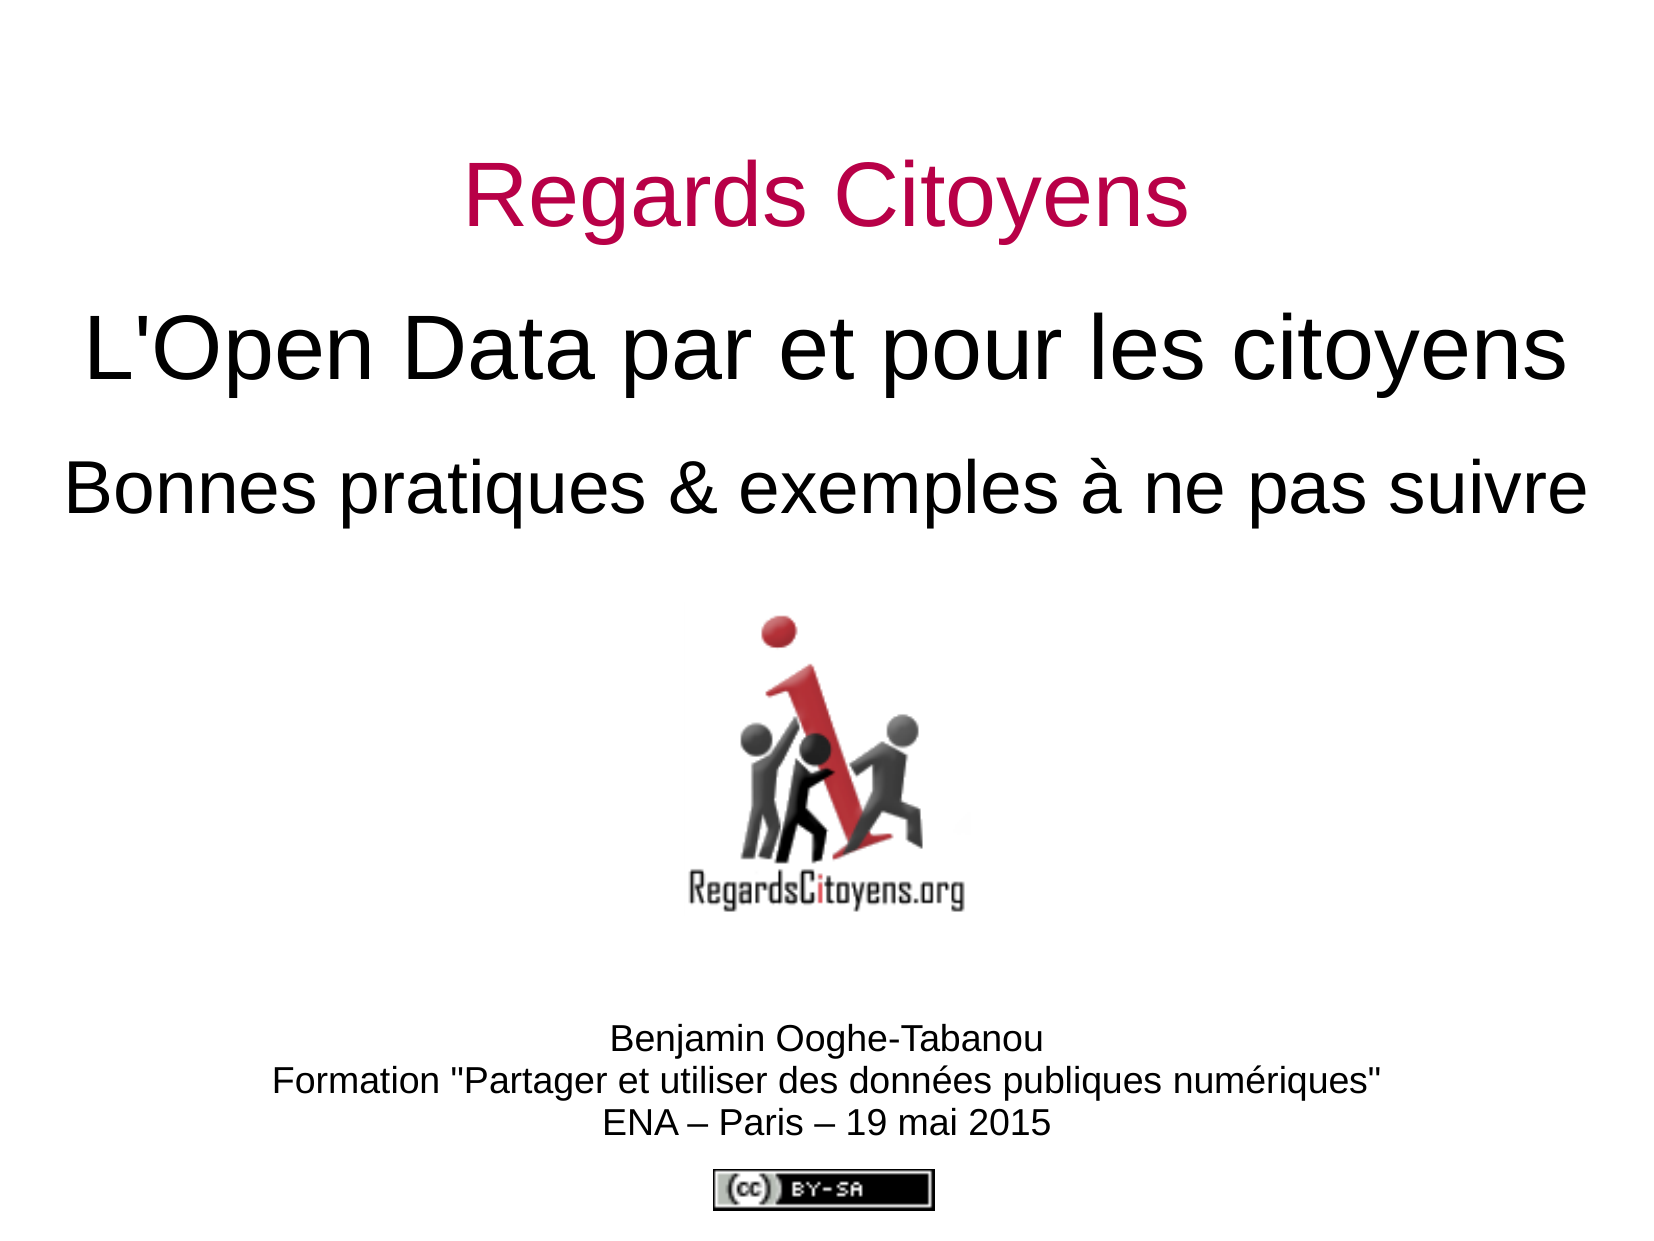

# Regards Citoyens L'Open Data par et pour les citoyens Bonnes pratiques & exemples à ne pas suivre
Benjamin Ooghe-Tabanou
Formation "Partager et utiliser des données publiques numériques"
ENA – Paris – 19 mai 2015